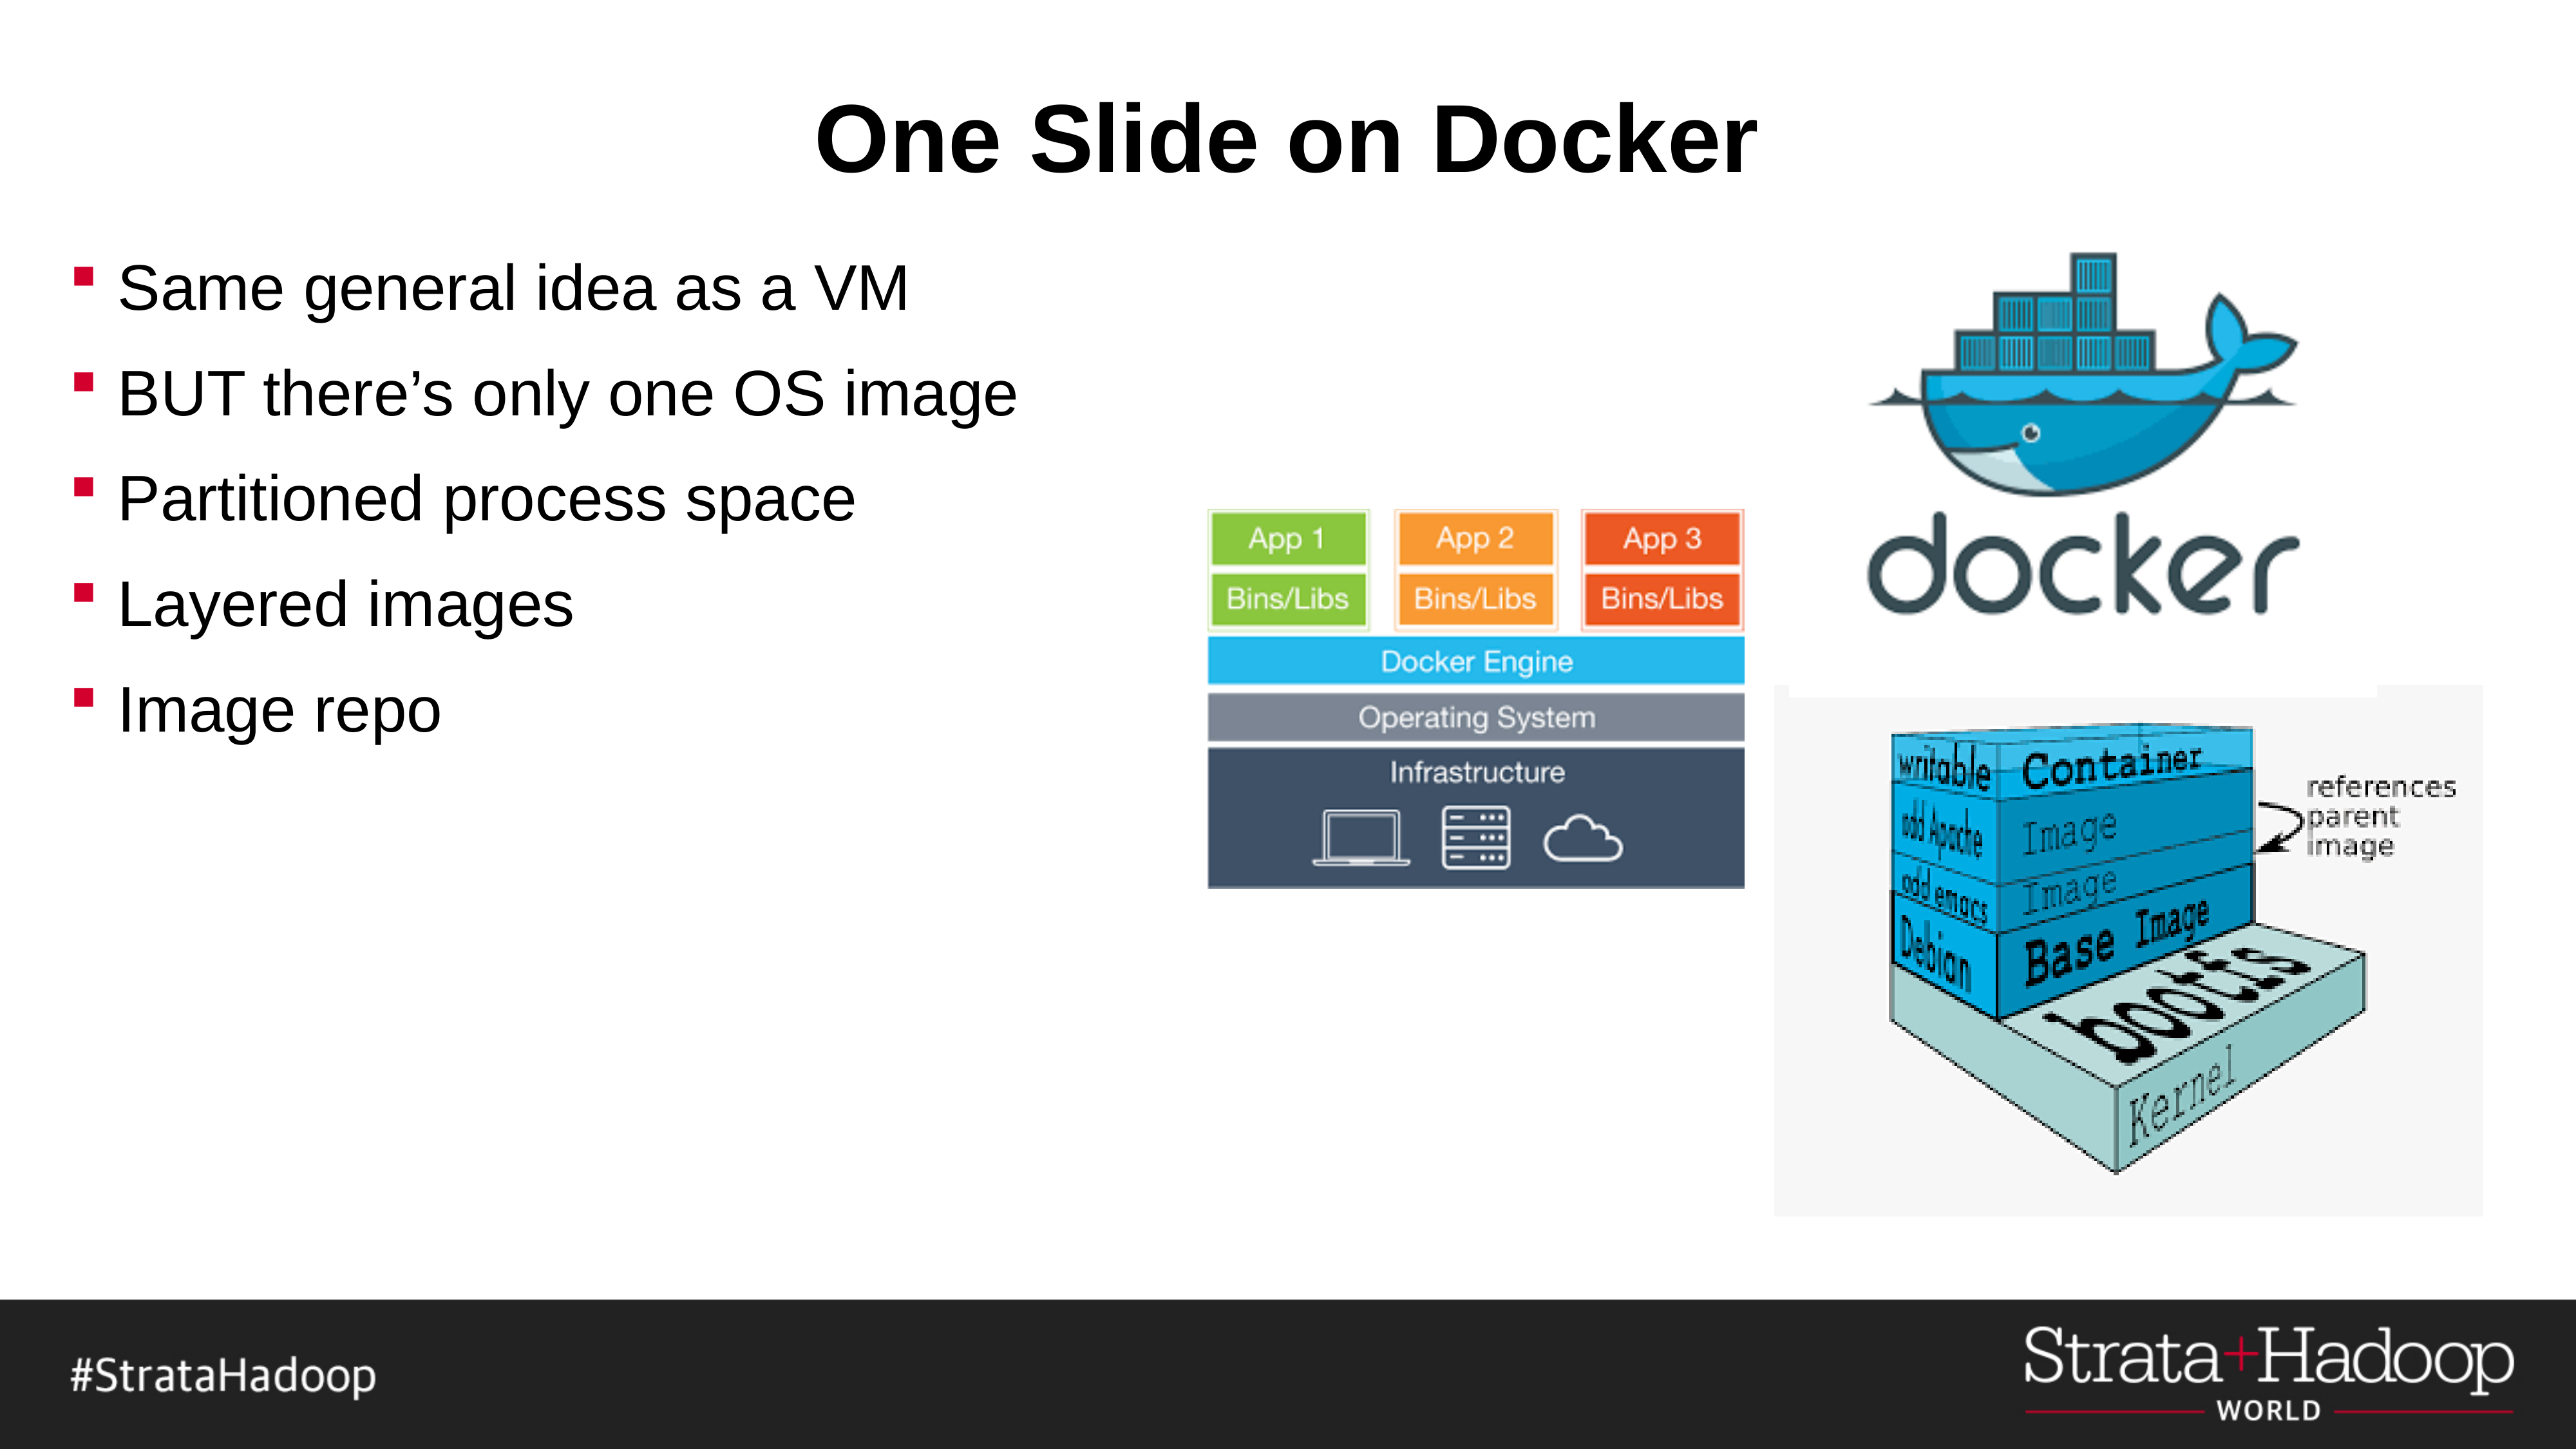

# One Slide on Docker
Same general idea as a VM
BUT there’s only one OS image
Partitioned process space
Layered images
Image repo